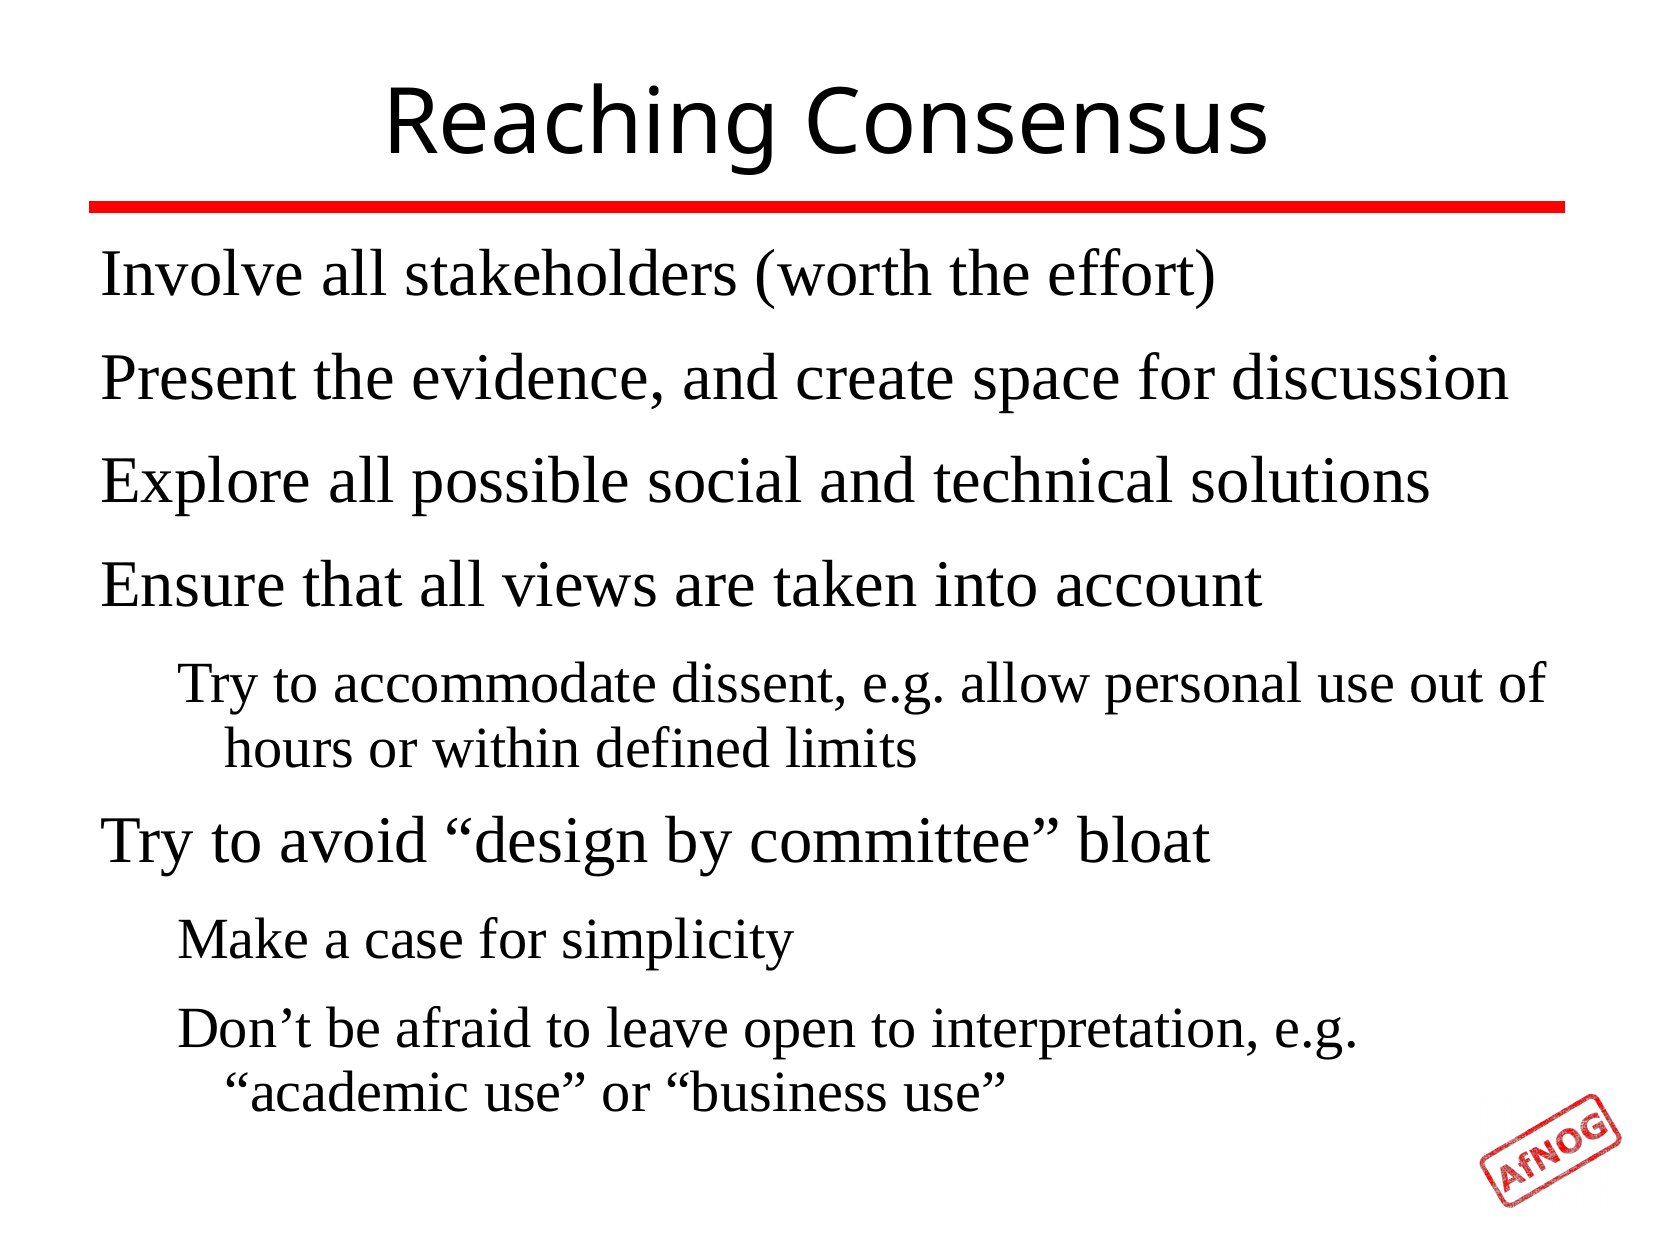

# Reaching Consensus
Involve all stakeholders (worth the effort)
Present the evidence, and create space for discussion
Explore all possible social and technical solutions
Ensure that all views are taken into account
Try to accommodate dissent, e.g. allow personal use out of hours or within defined limits
Try to avoid “design by committee” bloat
Make a case for simplicity
Don’t be afraid to leave open to interpretation, e.g. “academic use” or “business use”